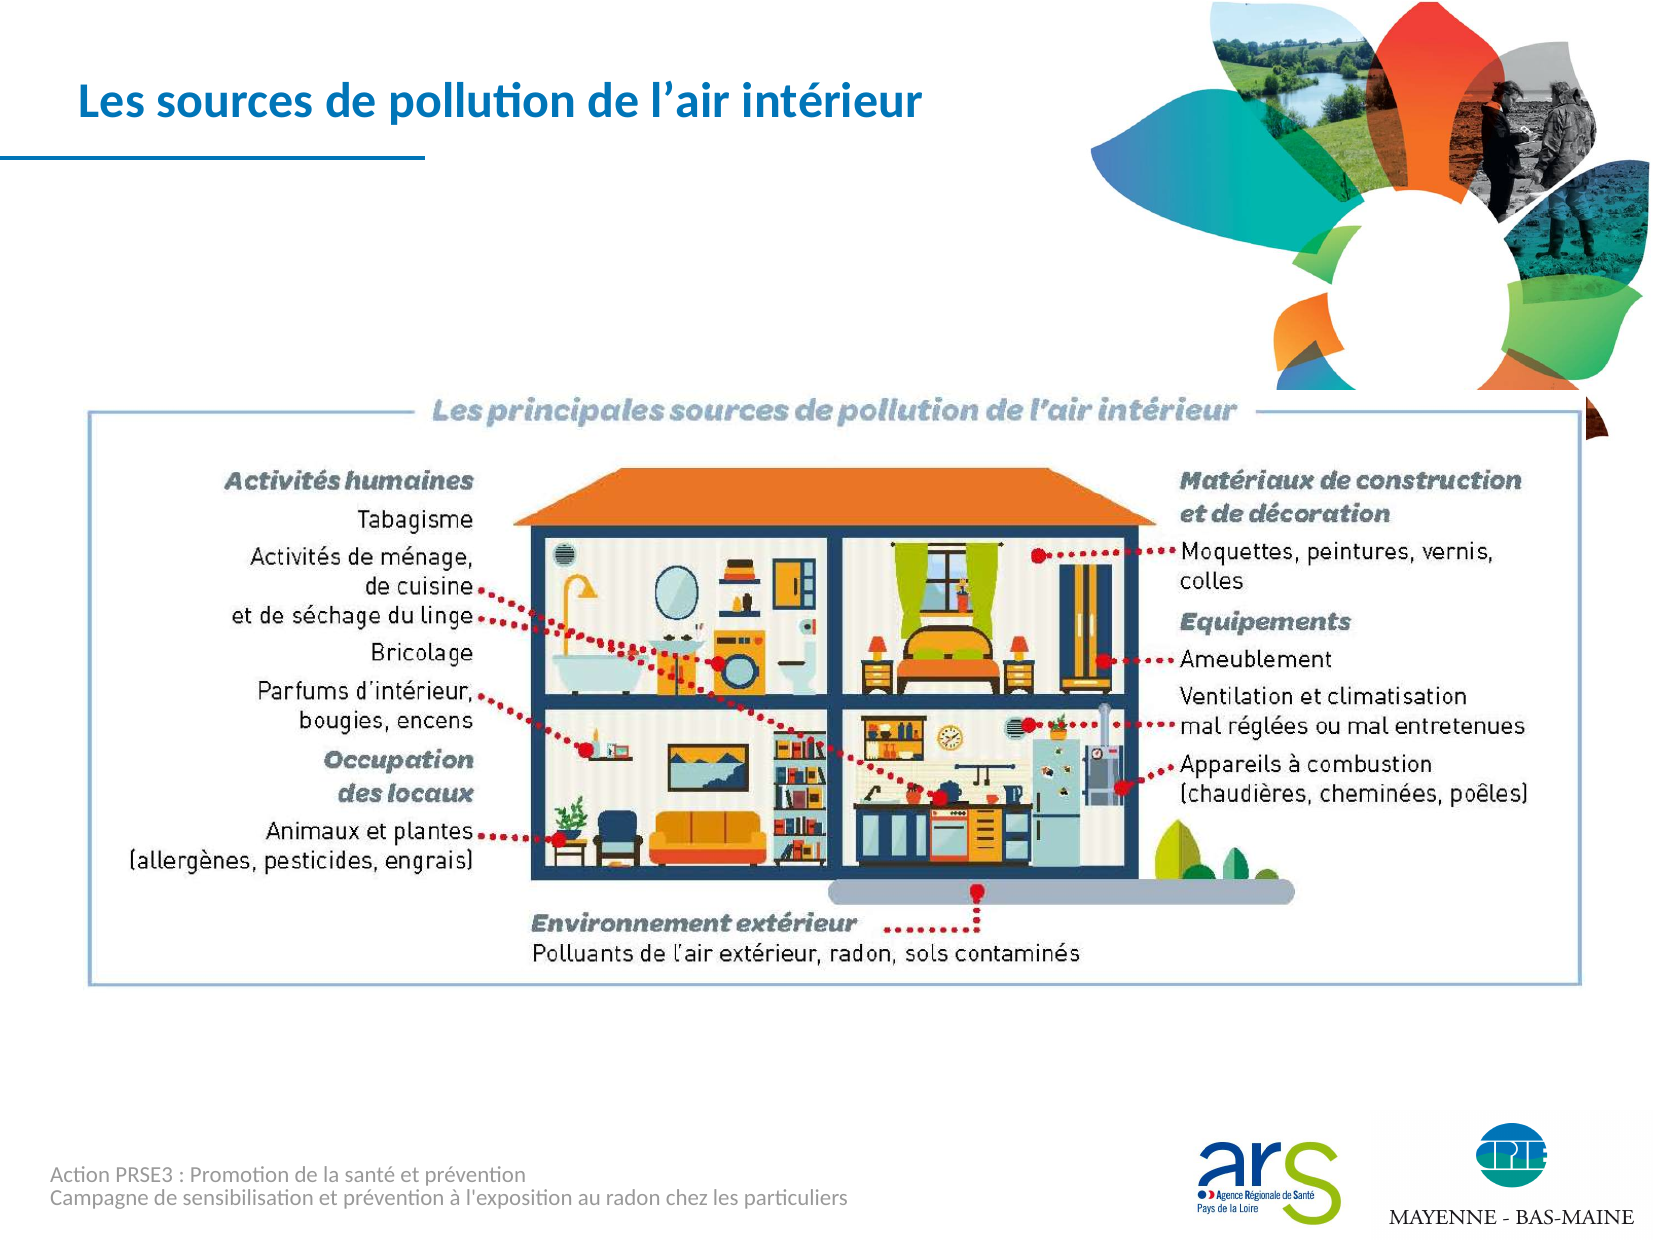

Les sources de pollution de l’air intérieur
Action PRSE3 : Promotion de la santé et prévention
Campagne de sensibilisation et prévention à l'exposition au radon chez les particuliers